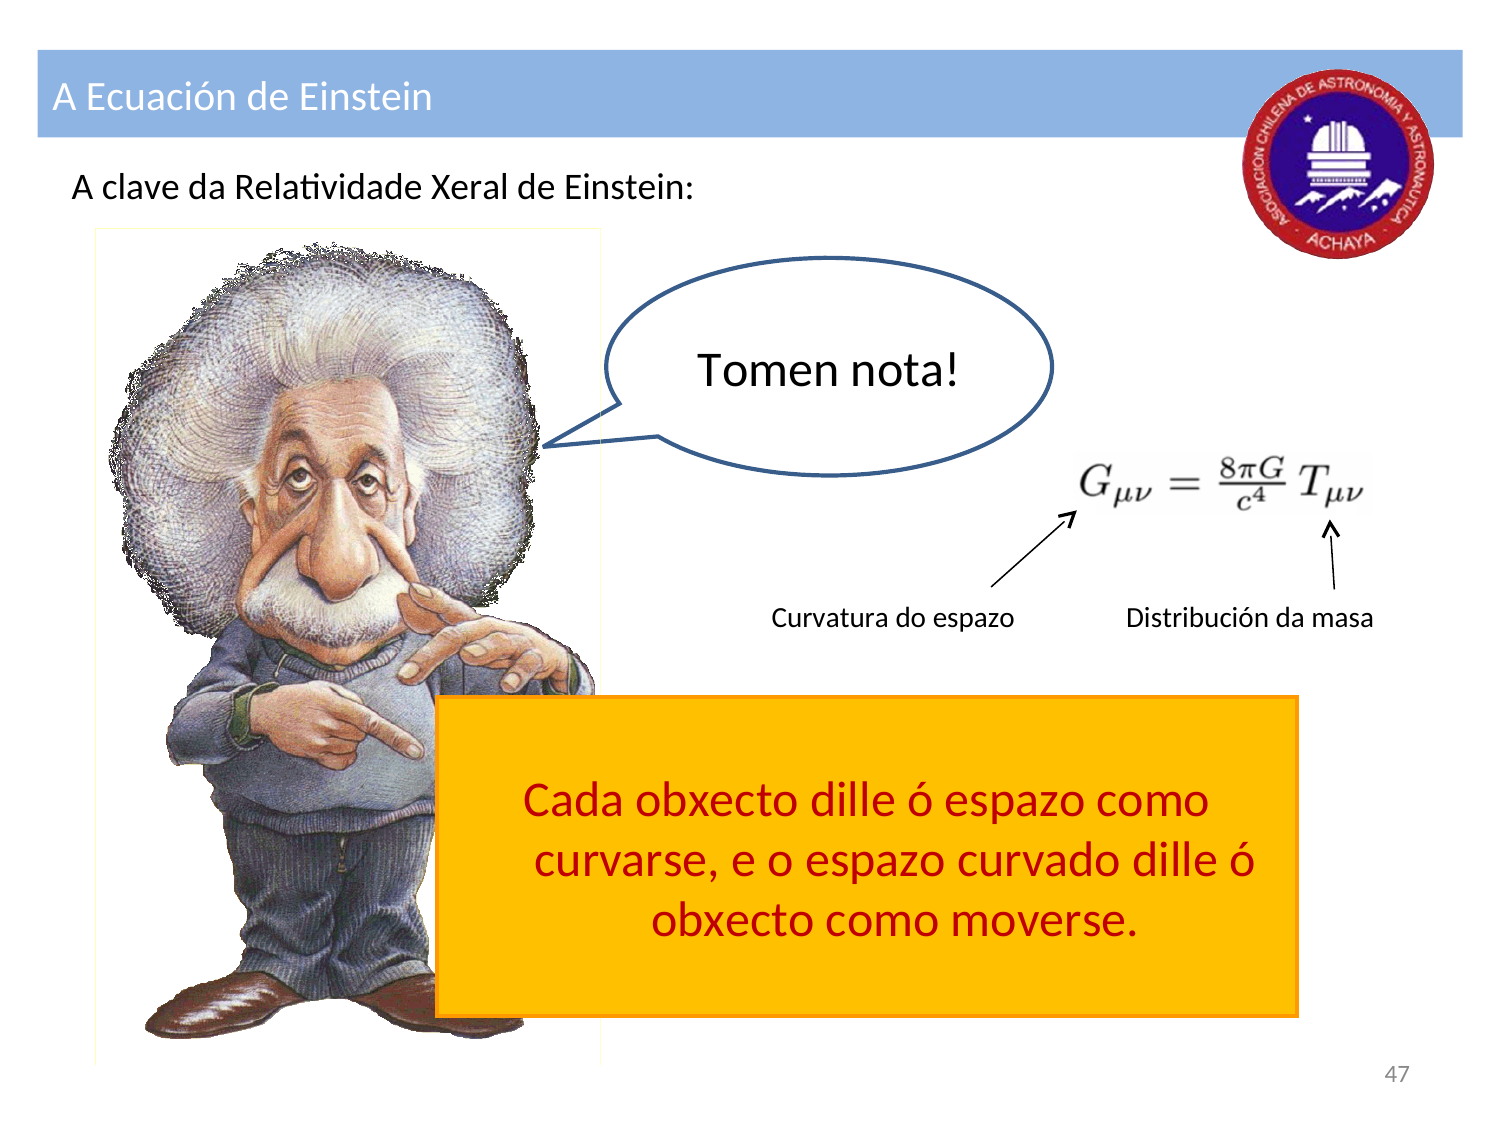

A Ecuación de Einstein
A clave da Relatividade Xeral de Einstein:
Tomen nota!
Curvatura do espazo
Distribución da masa
Cada obxecto dille ó espazo como curvarse, e o espazo curvado dille ó obxecto como moverse.